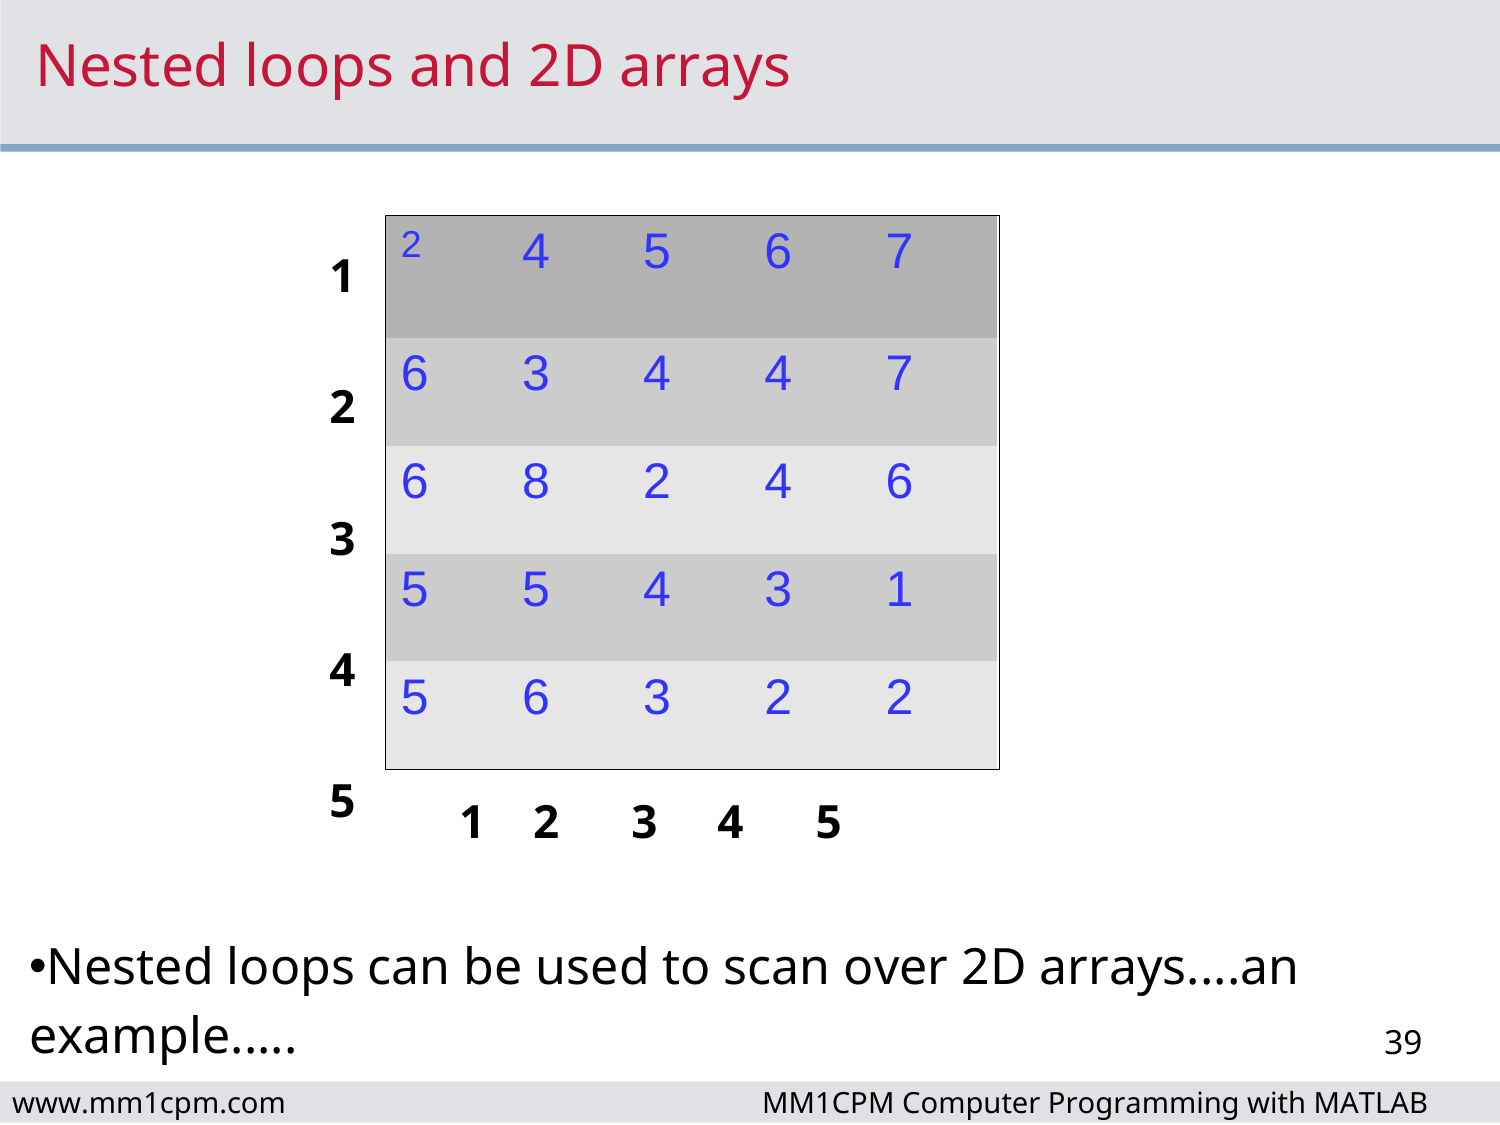

# Nested loops and 2D arrays
| 2 | 4 | 5 | 6 | 7 |
| --- | --- | --- | --- | --- |
| 6 | 3 | 4 | 4 | 7 |
| 6 | 8 | 2 | 4 | 6 |
| 5 | 5 | 4 | 3 | 1 |
| 5 | 6 | 3 | 2 | 2 |
1
2
3
4
5
1 2 3 4 5
Nested loops can be used to scan over 2D arrays....an example.....